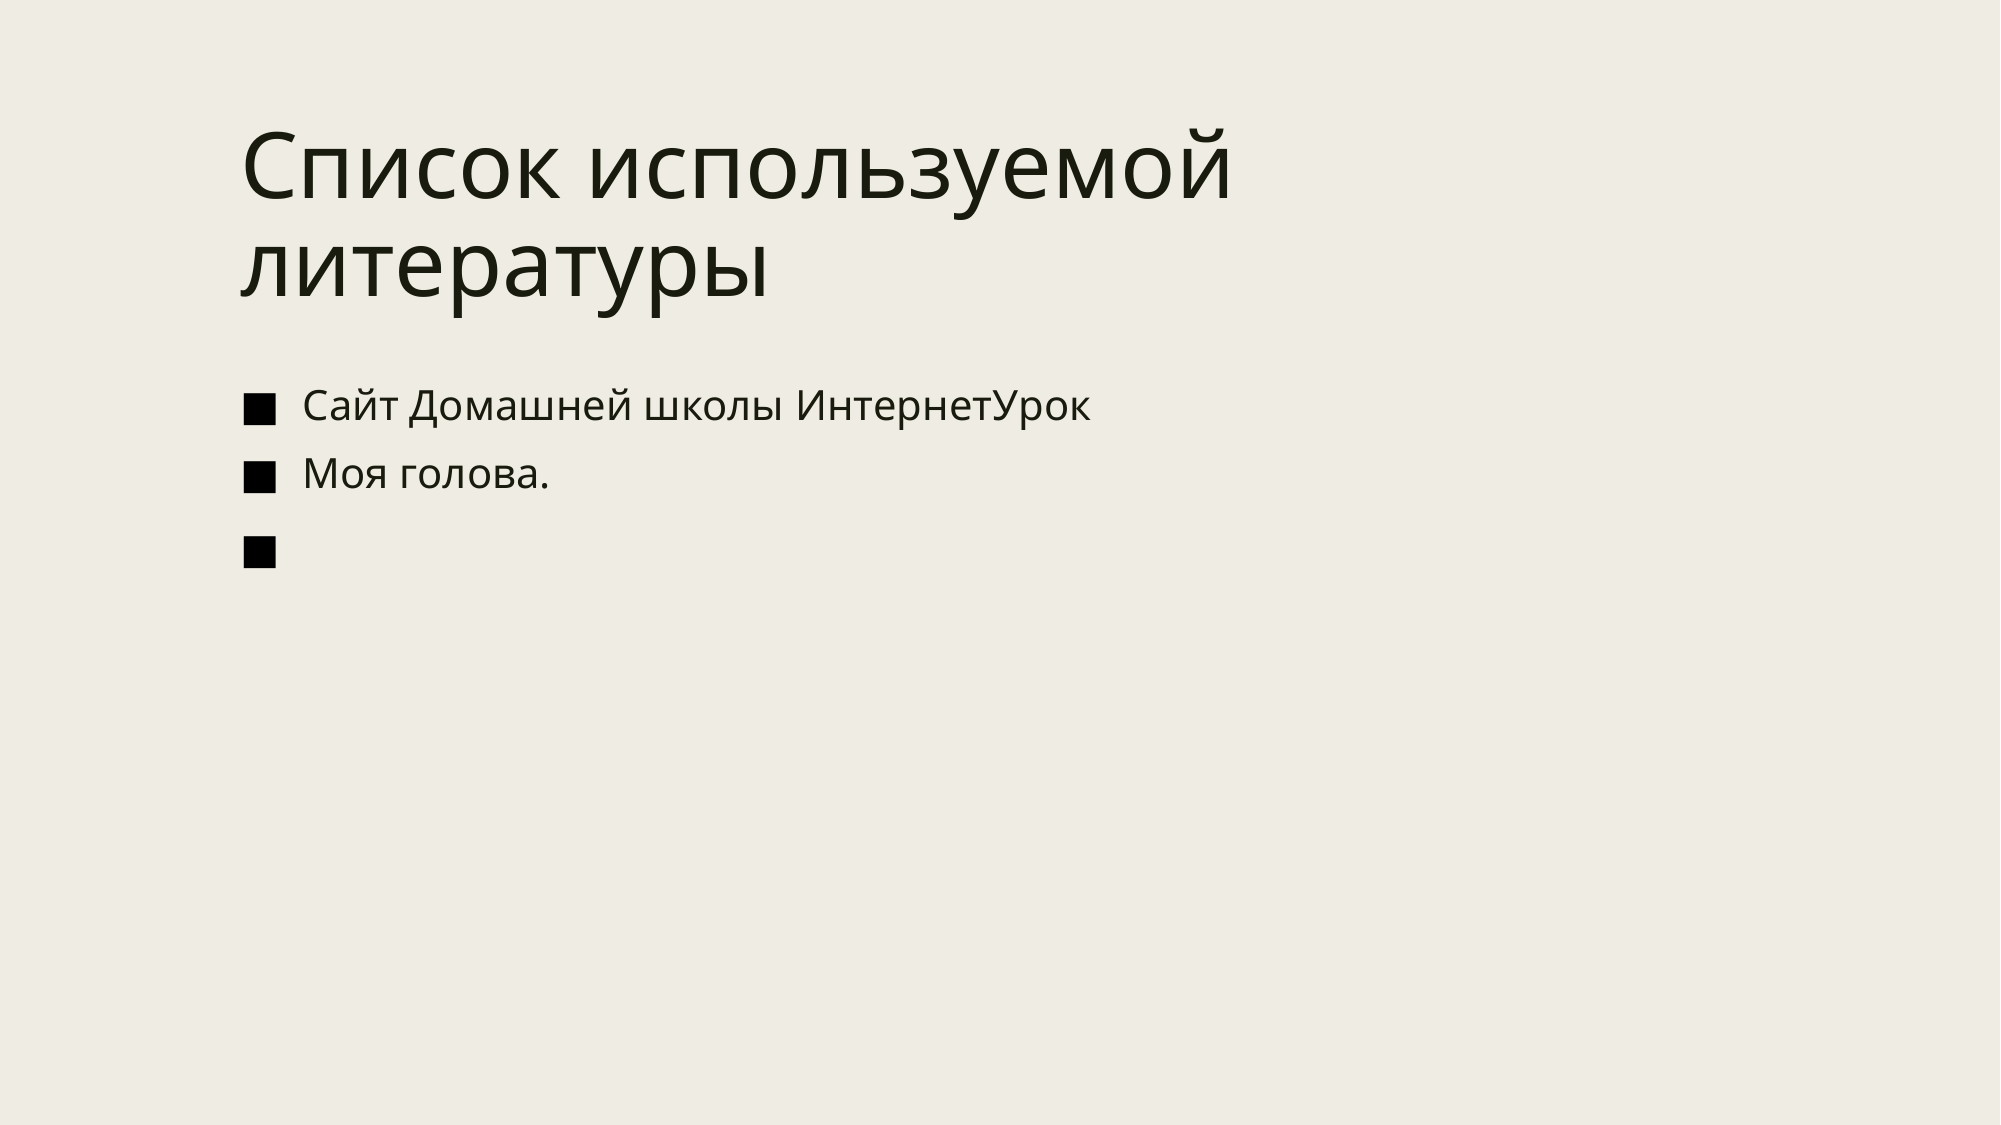

# Список используемой литературы
Сайт Домашней школы ИнтернетУрок
Моя голова.